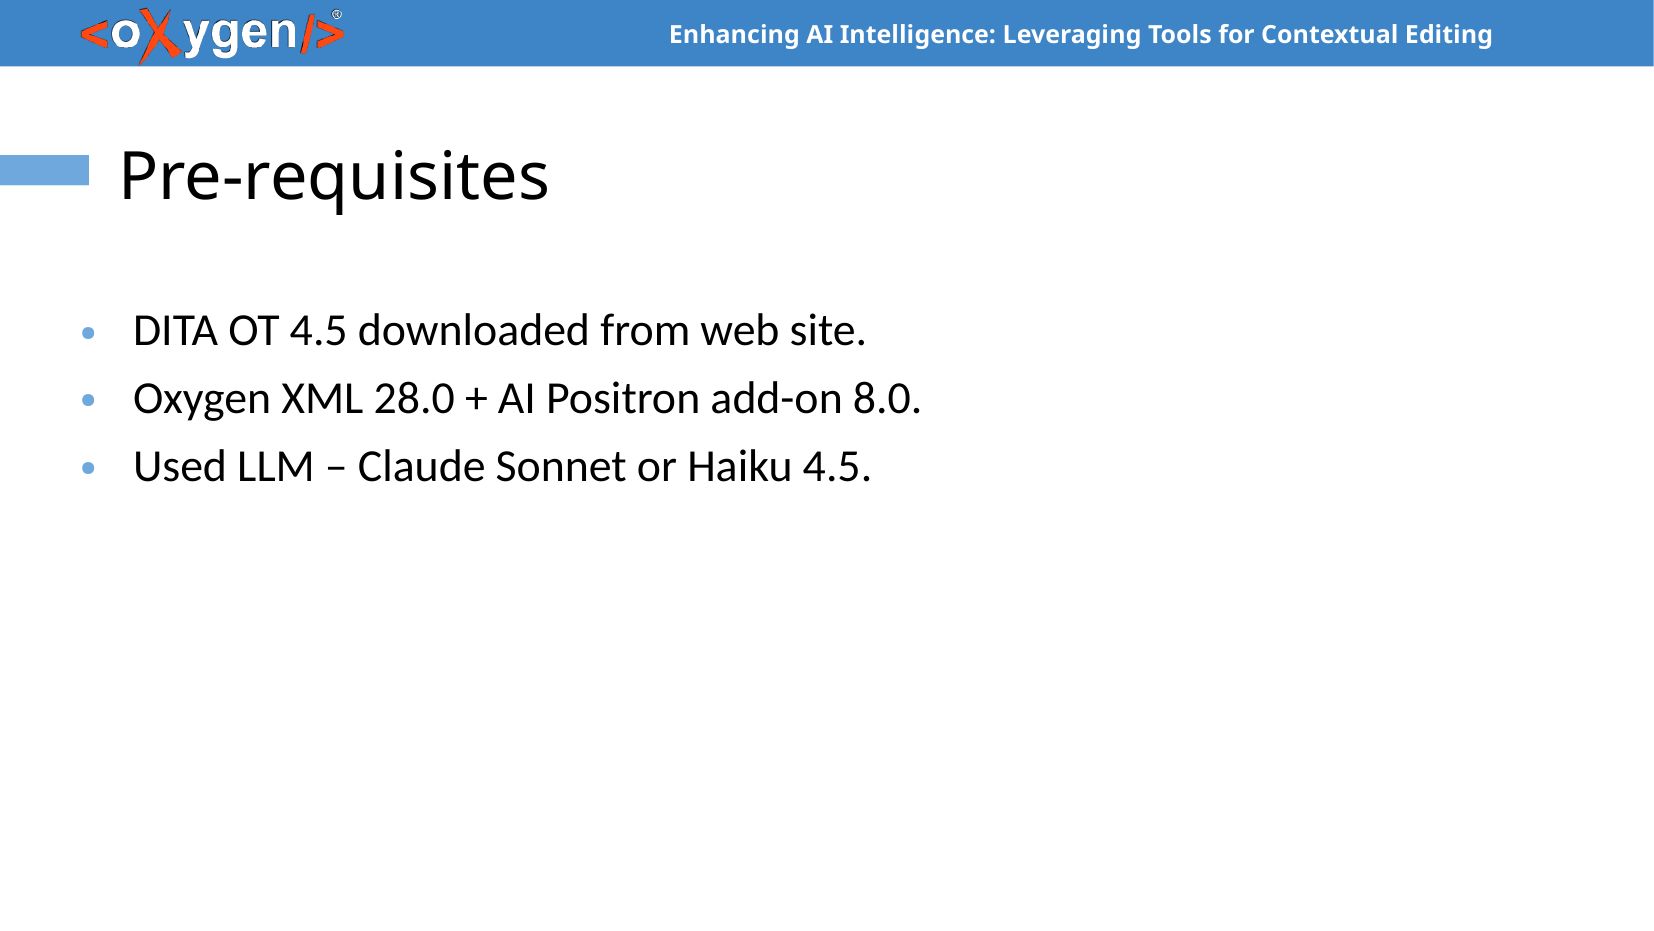

# Pre-requisites
DITA OT 4.5 downloaded from web site.
Oxygen XML 28.0 + AI Positron add-on 8.0.
Used LLM – Claude Sonnet or Haiku 4.5.